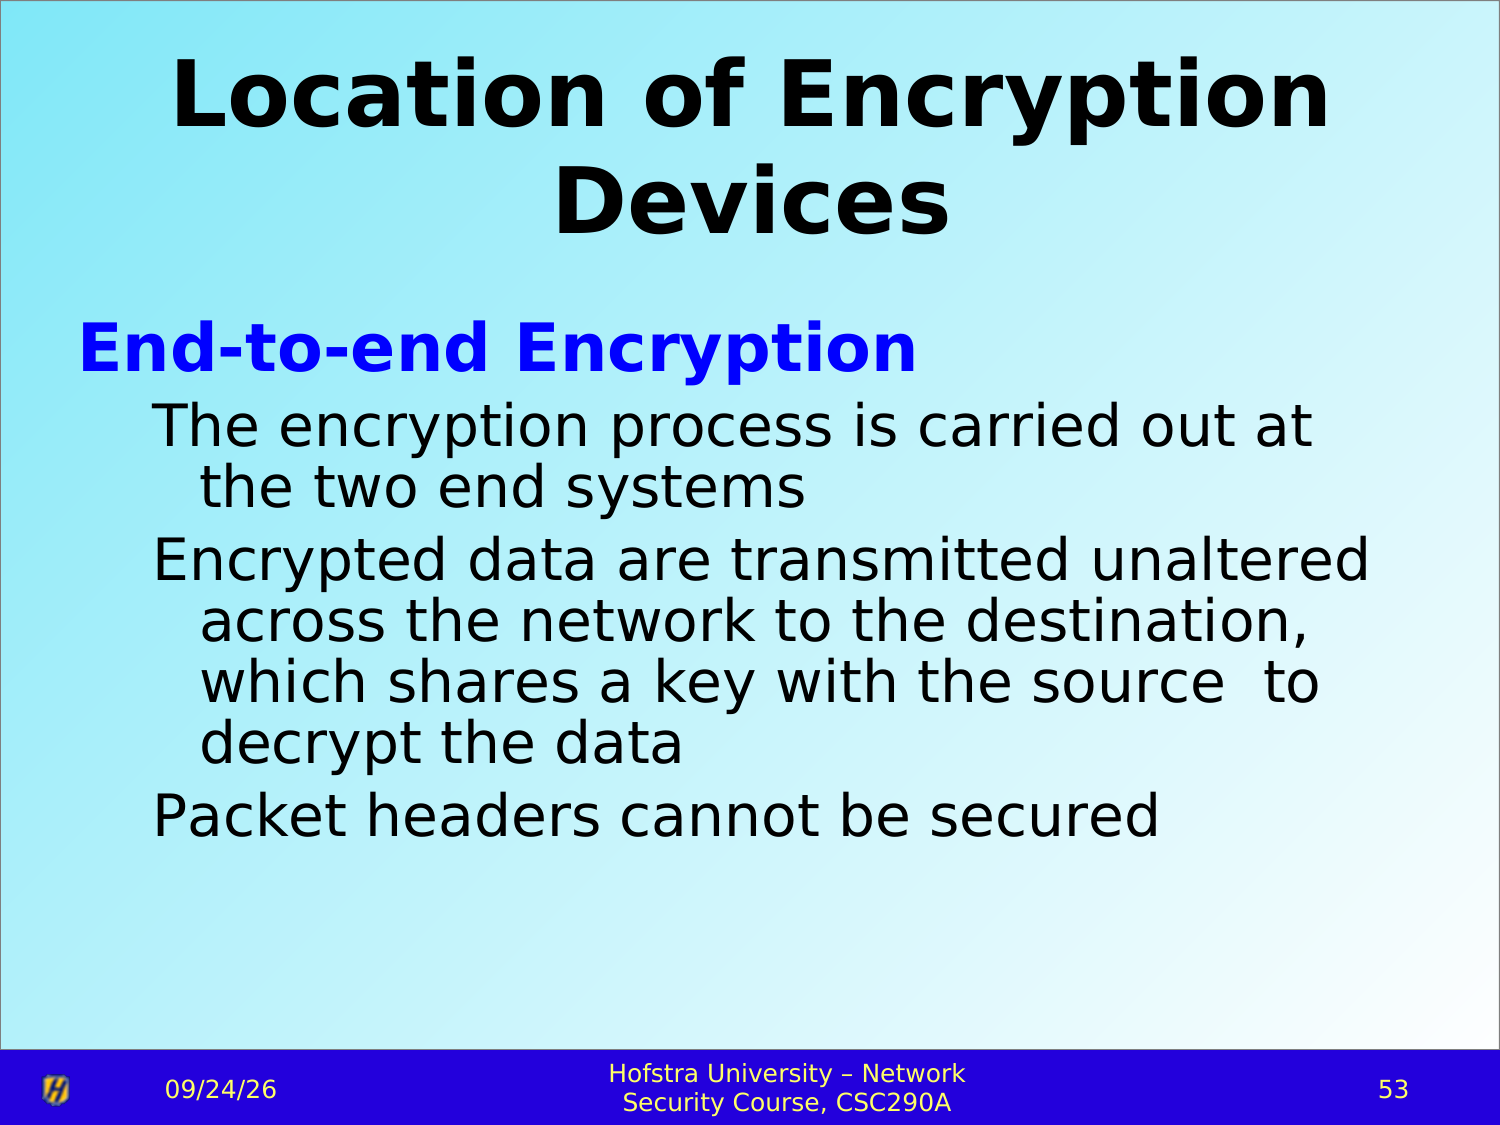

# Location of Encryption Devices
End-to-end Encryption
The encryption process is carried out at the two end systems
Encrypted data are transmitted unaltered across the network to the destination, which shares a key with the source to decrypt the data
Packet headers cannot be secured
53